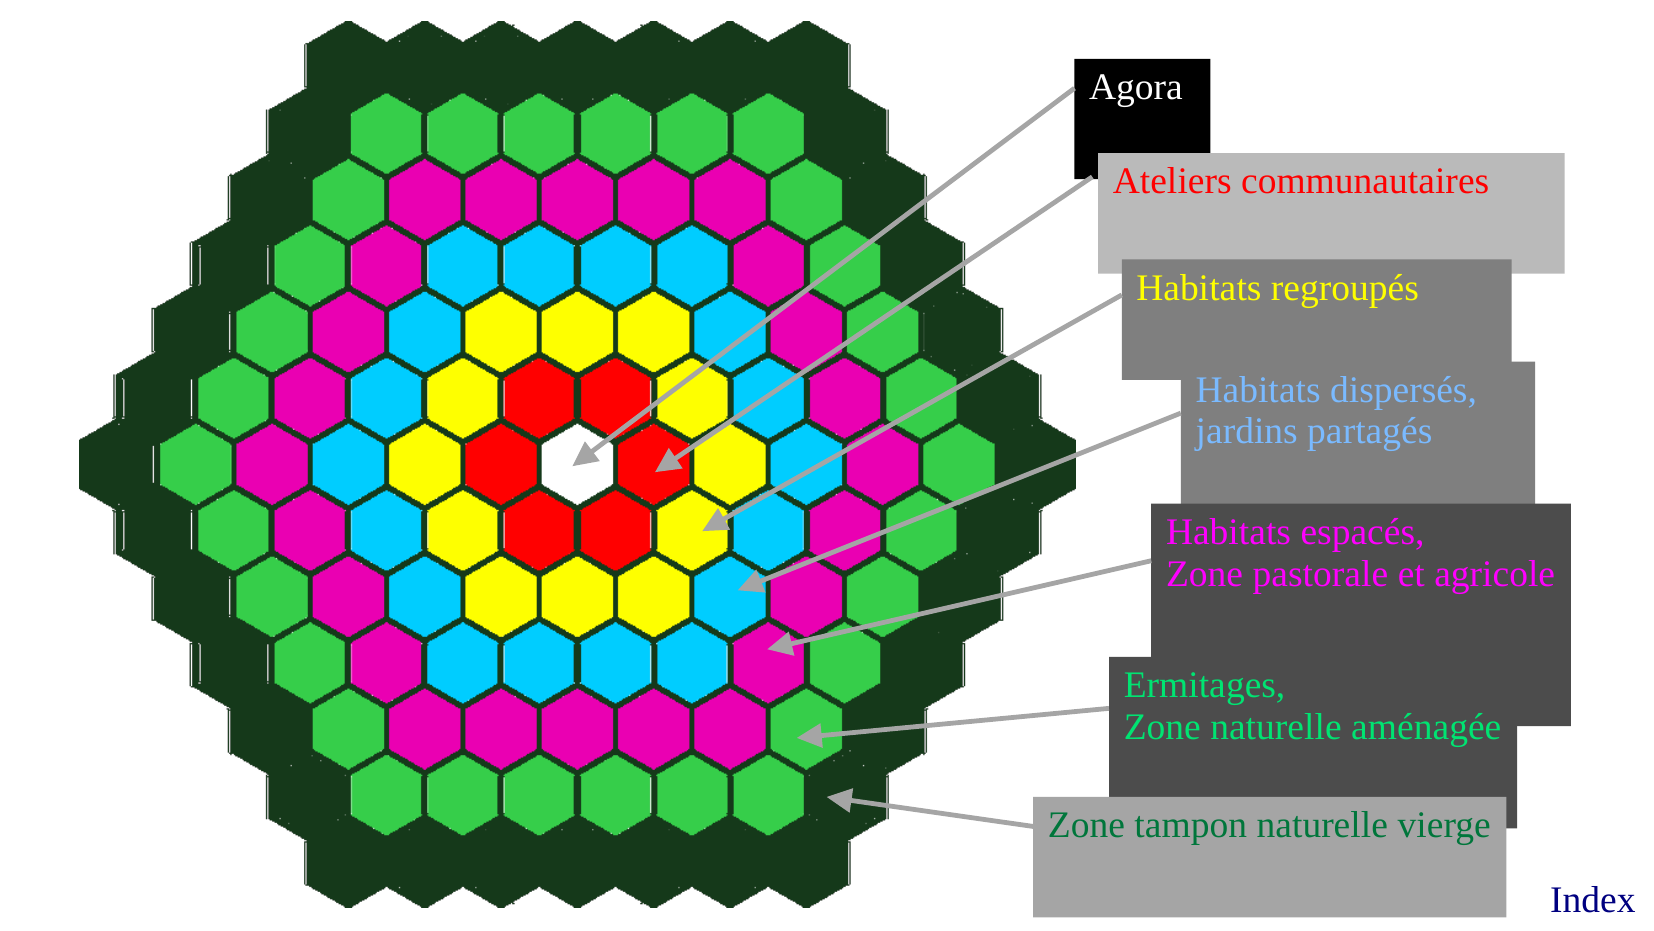

Agora
Ateliers communautaires
Habitats regroupés
Habitats dispersés, jardins partagés
Habitats espacés,
Zone pastorale et agricole
Ermitages,
Zone naturelle aménagée
Zone tampon naturelle vierge